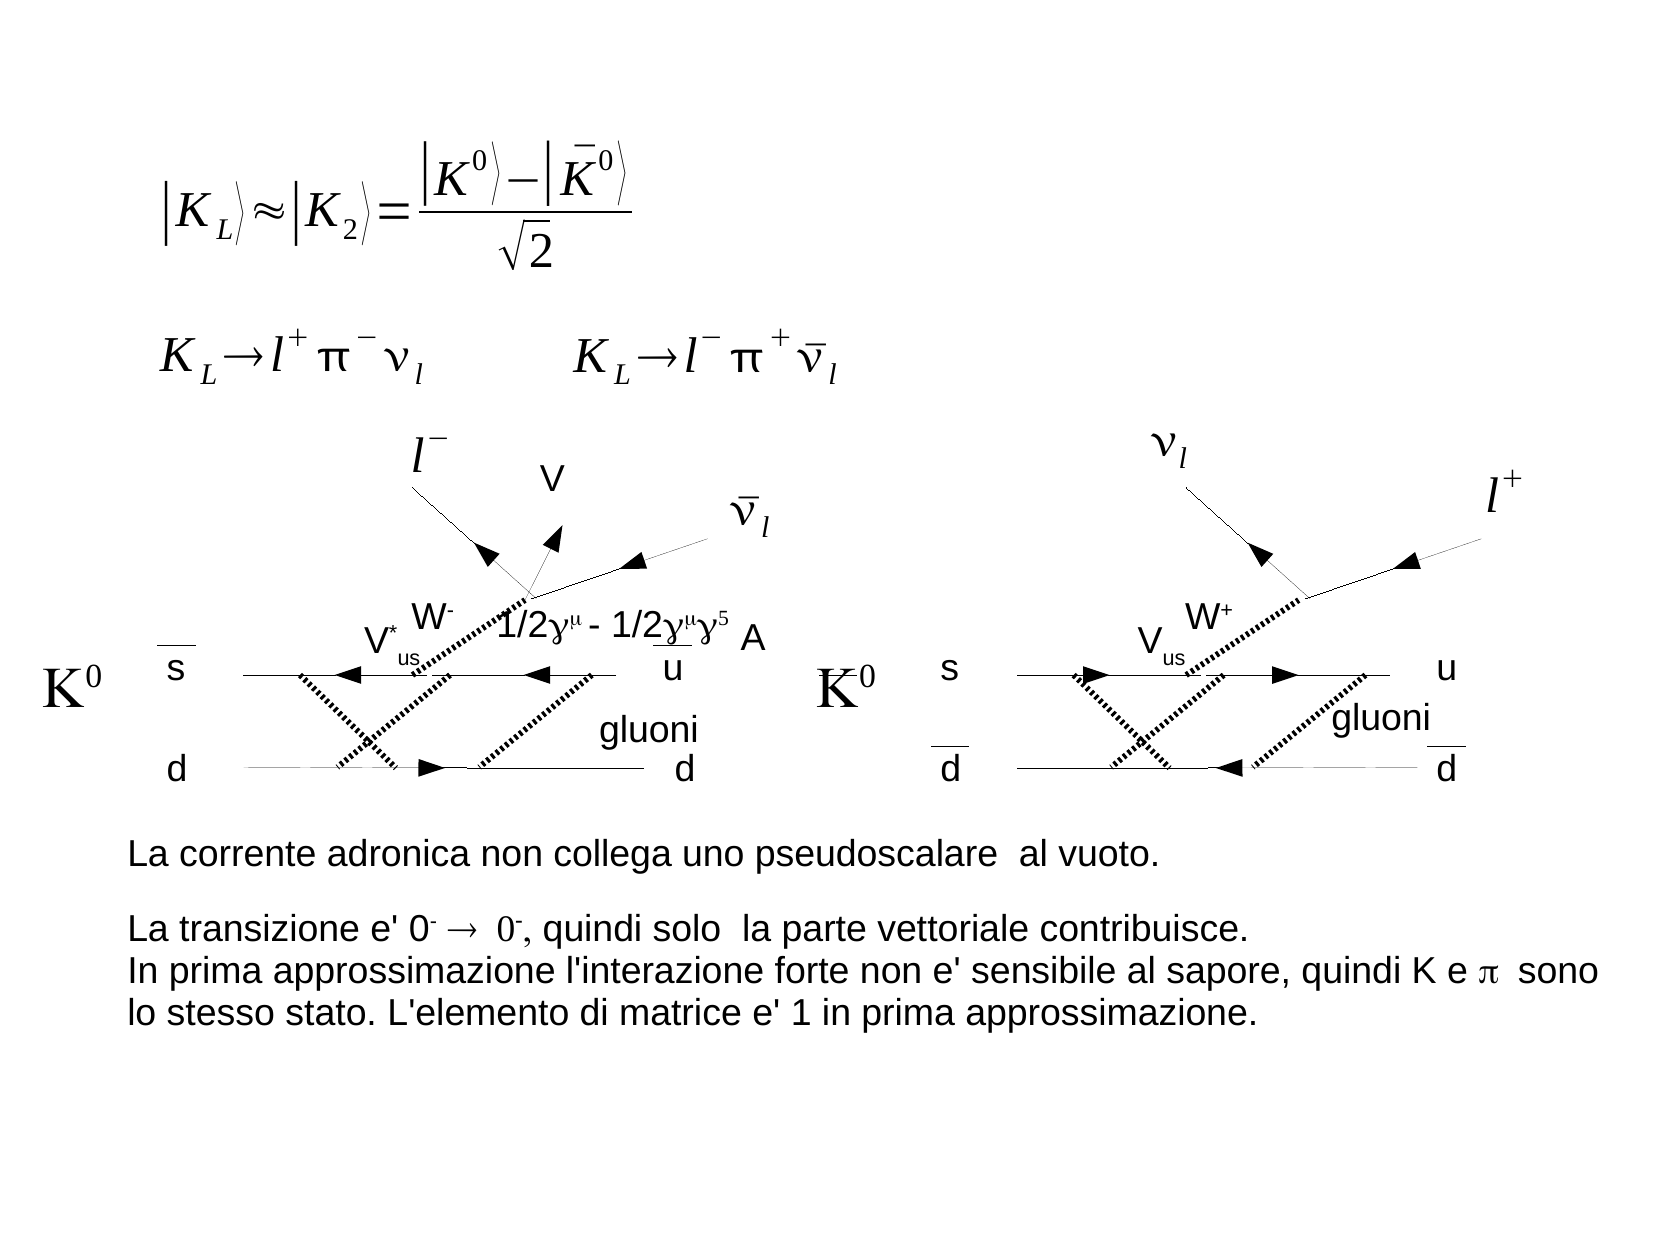

V
W-
W+
1/2gm - 1/2gmg5
A
V*us
Vus
s
u
s
u
K0
K0
gluoni
gluoni
d
d
d
d
La corrente adronica non collega uno pseudoscalare al vuoto.
La transizione e' 0-  0-, quindi solo la parte vettoriale contribuisce.
In prima approssimazione l'interazione forte non e' sensibile al sapore, quindi K e p sono lo stesso stato. L'elemento di matrice e' 1 in prima approssimazione.